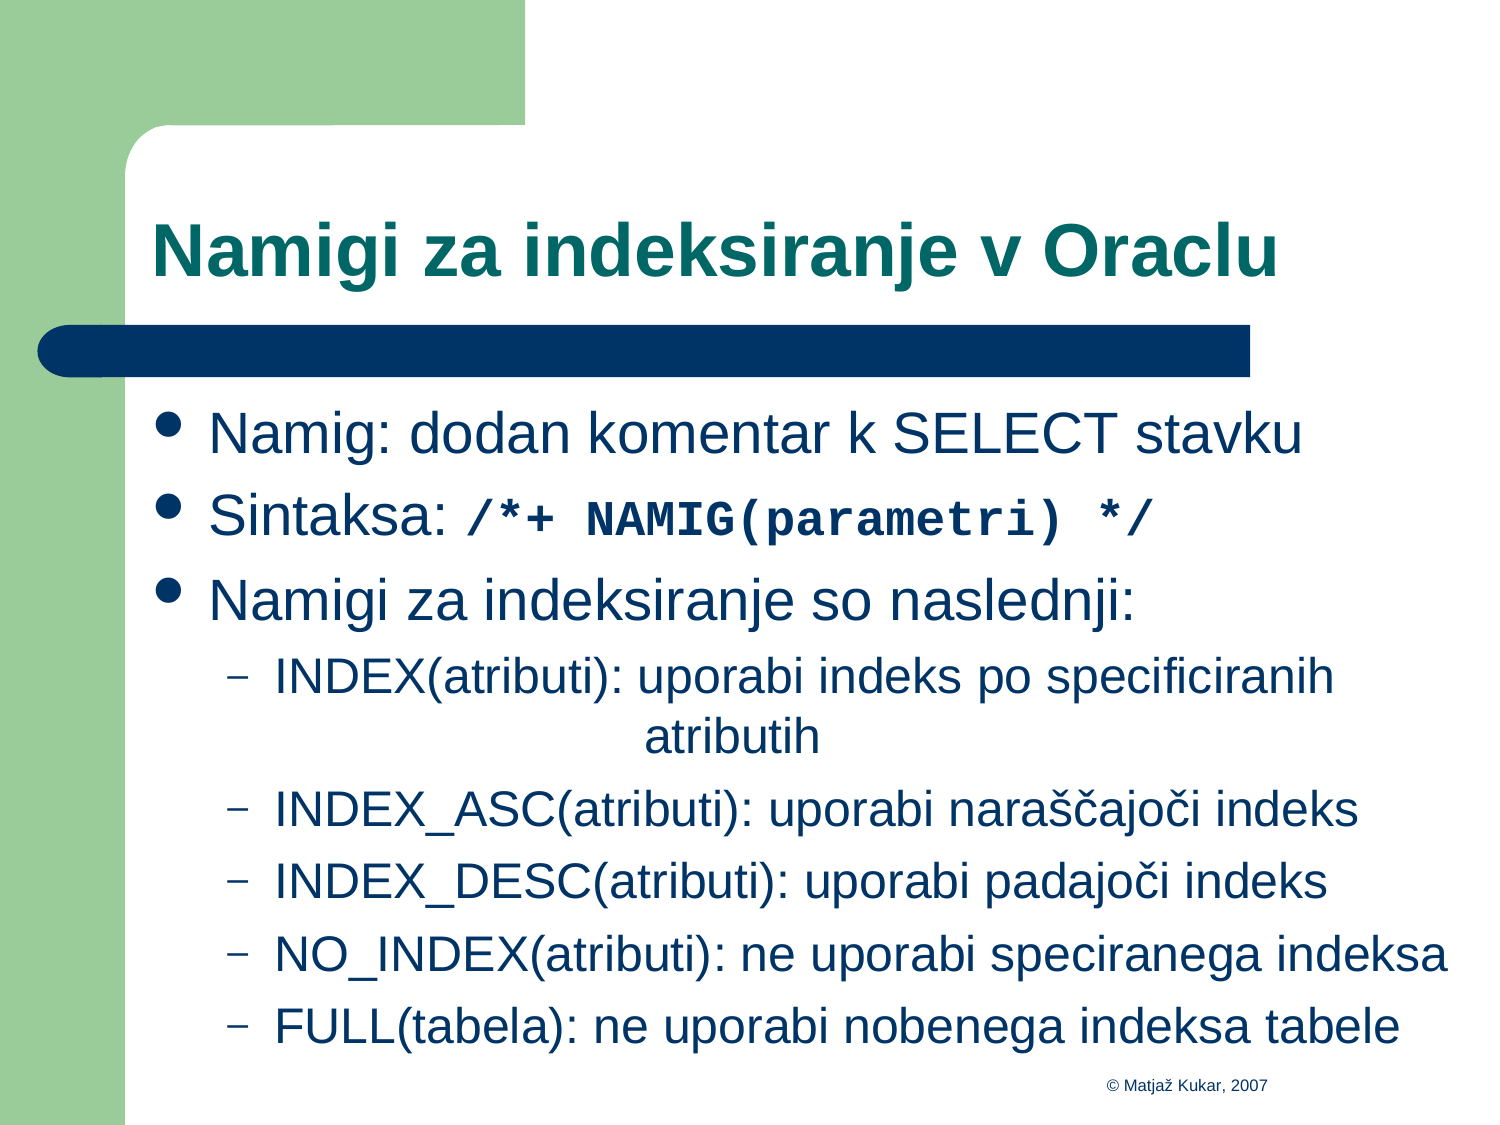

# Namigi za indeksiranje v Oraclu
Namig: dodan komentar k SELECT stavku
Sintaksa: /*+ NAMIG(parametri) */
Namigi za indeksiranje so naslednji:
INDEX(atributi): uporabi indeks po specificiranih 				 atributih
INDEX_ASC(atributi): uporabi naraščajoči indeks
INDEX_DESC(atributi): uporabi padajoči indeks
NO_INDEX(atributi): ne uporabi speciranega indeksa
FULL(tabela): ne uporabi nobenega indeksa tabele
© Matjaž Kukar, 2007